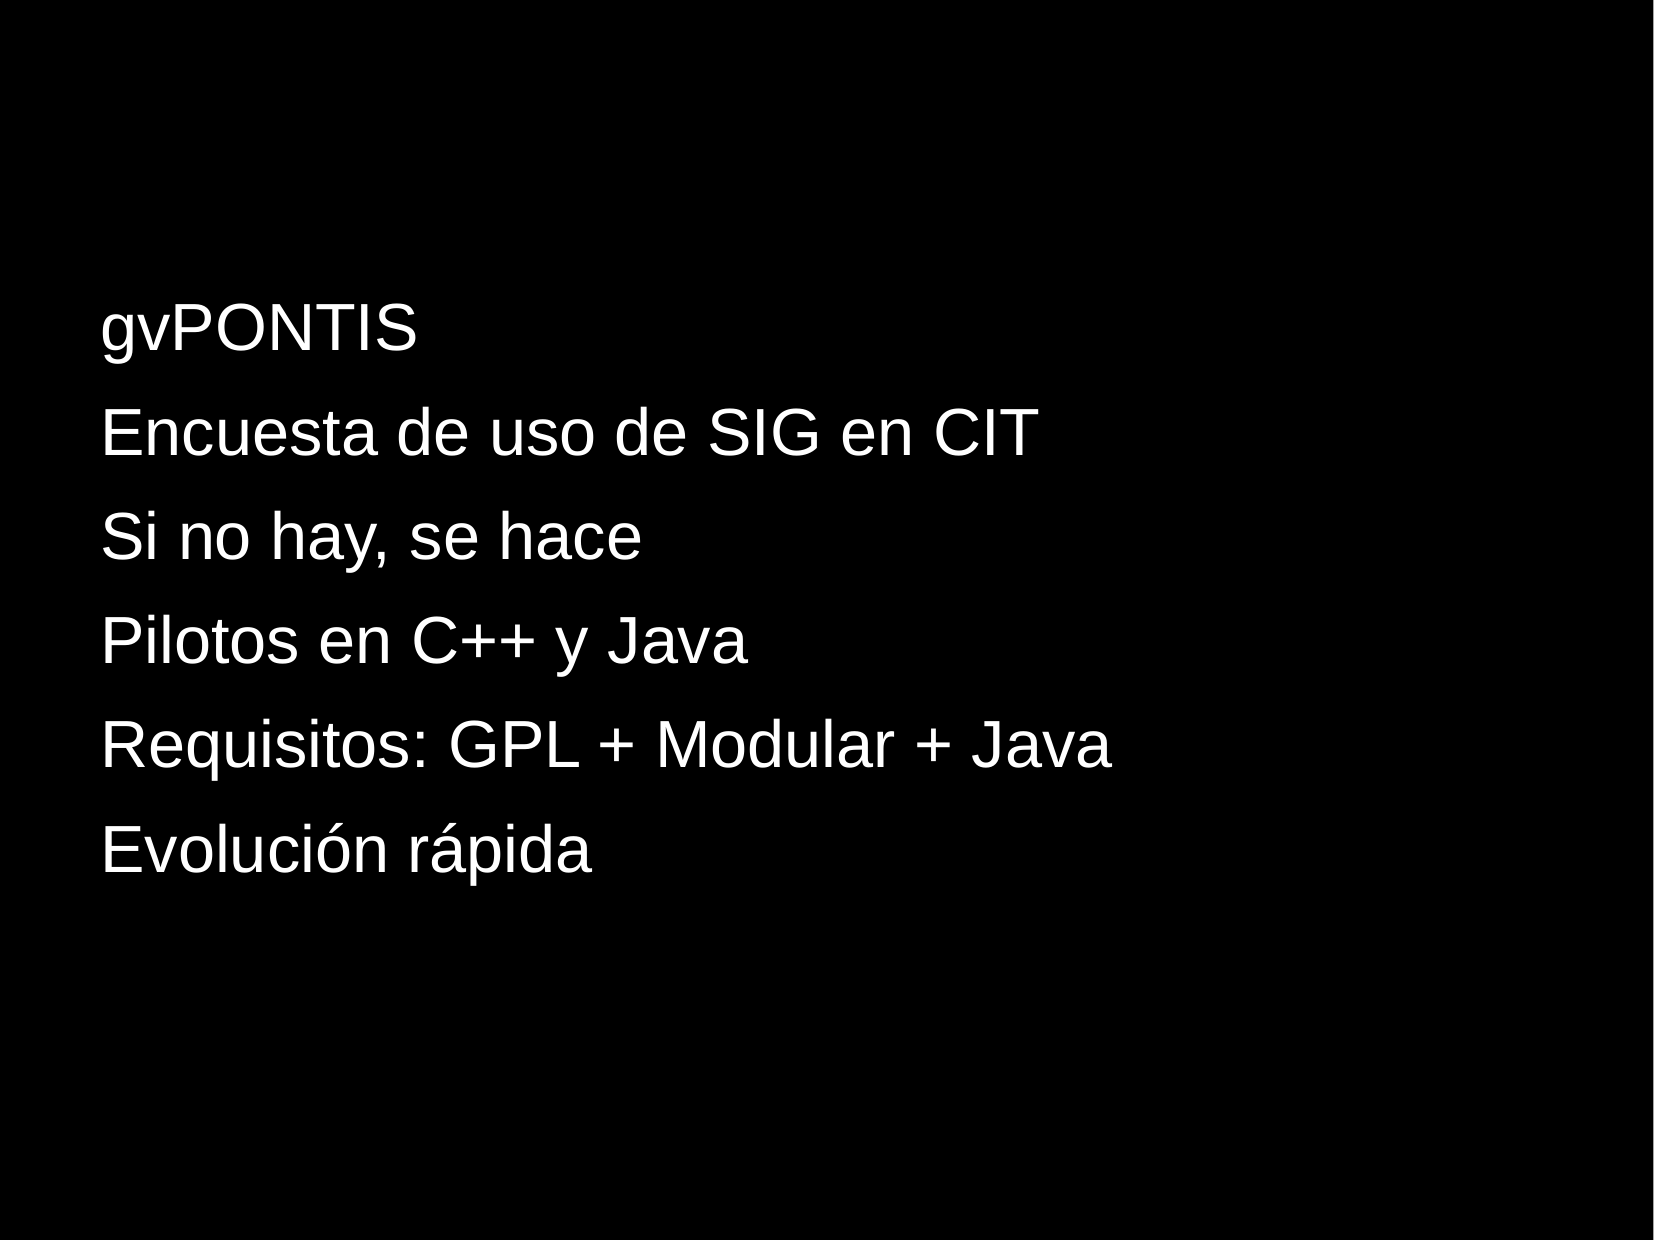

#
gvPONTIS
Encuesta de uso de SIG en CIT
Si no hay, se hace
Pilotos en C++ y Java
Requisitos: GPL + Modular + Java
Evolución rápida